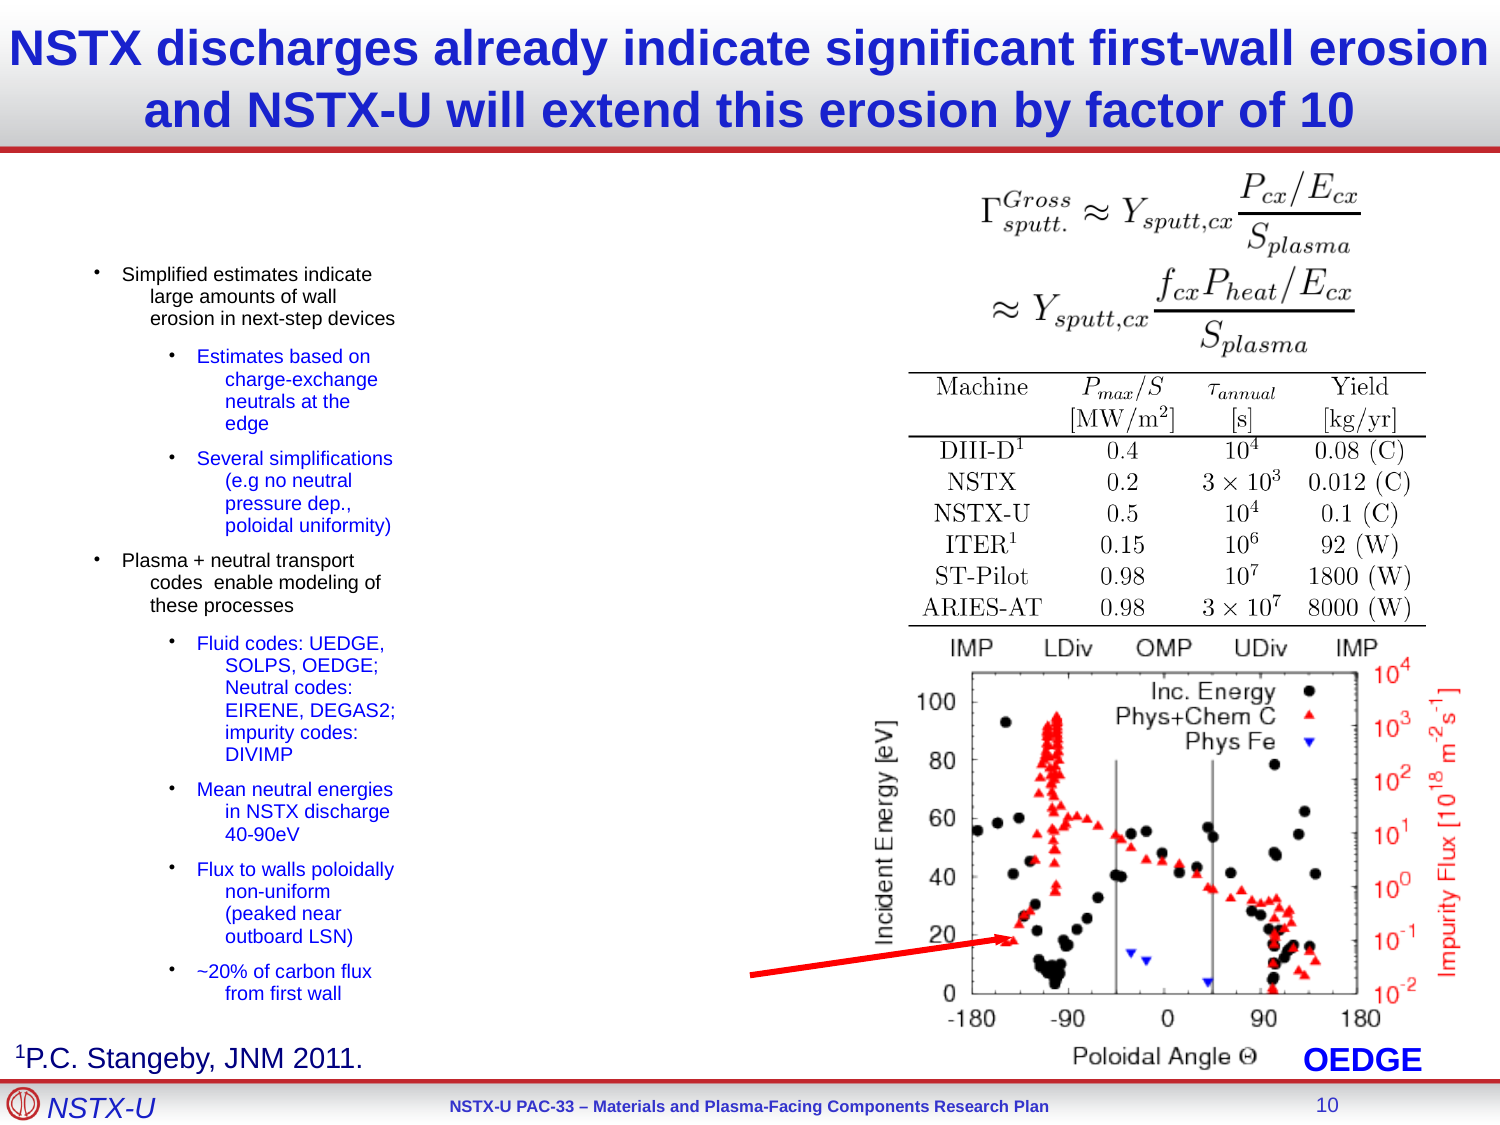

# NSTX discharges already indicate significant first-wall erosion and NSTX-U will extend this erosion by factor of 10
Simplified estimates indicate large amounts of wall erosion in next-step devices
Estimates based on charge-exchange neutrals at the edge
Several simplifications (e.g no neutral pressure dep., poloidal uniformity)
Plasma + neutral transport codes enable modeling of these processes
Fluid codes: UEDGE, SOLPS, OEDGE; Neutral codes: EIRENE, DEGAS2; impurity codes: DIVIMP
Mean neutral energies in NSTX discharge 40-90eV
Flux to walls poloidally non-uniform (peaked near outboard LSN)
~20% of carbon flux from first wall
OEDGE
1P.C. Stangeby, JNM 2011.
9